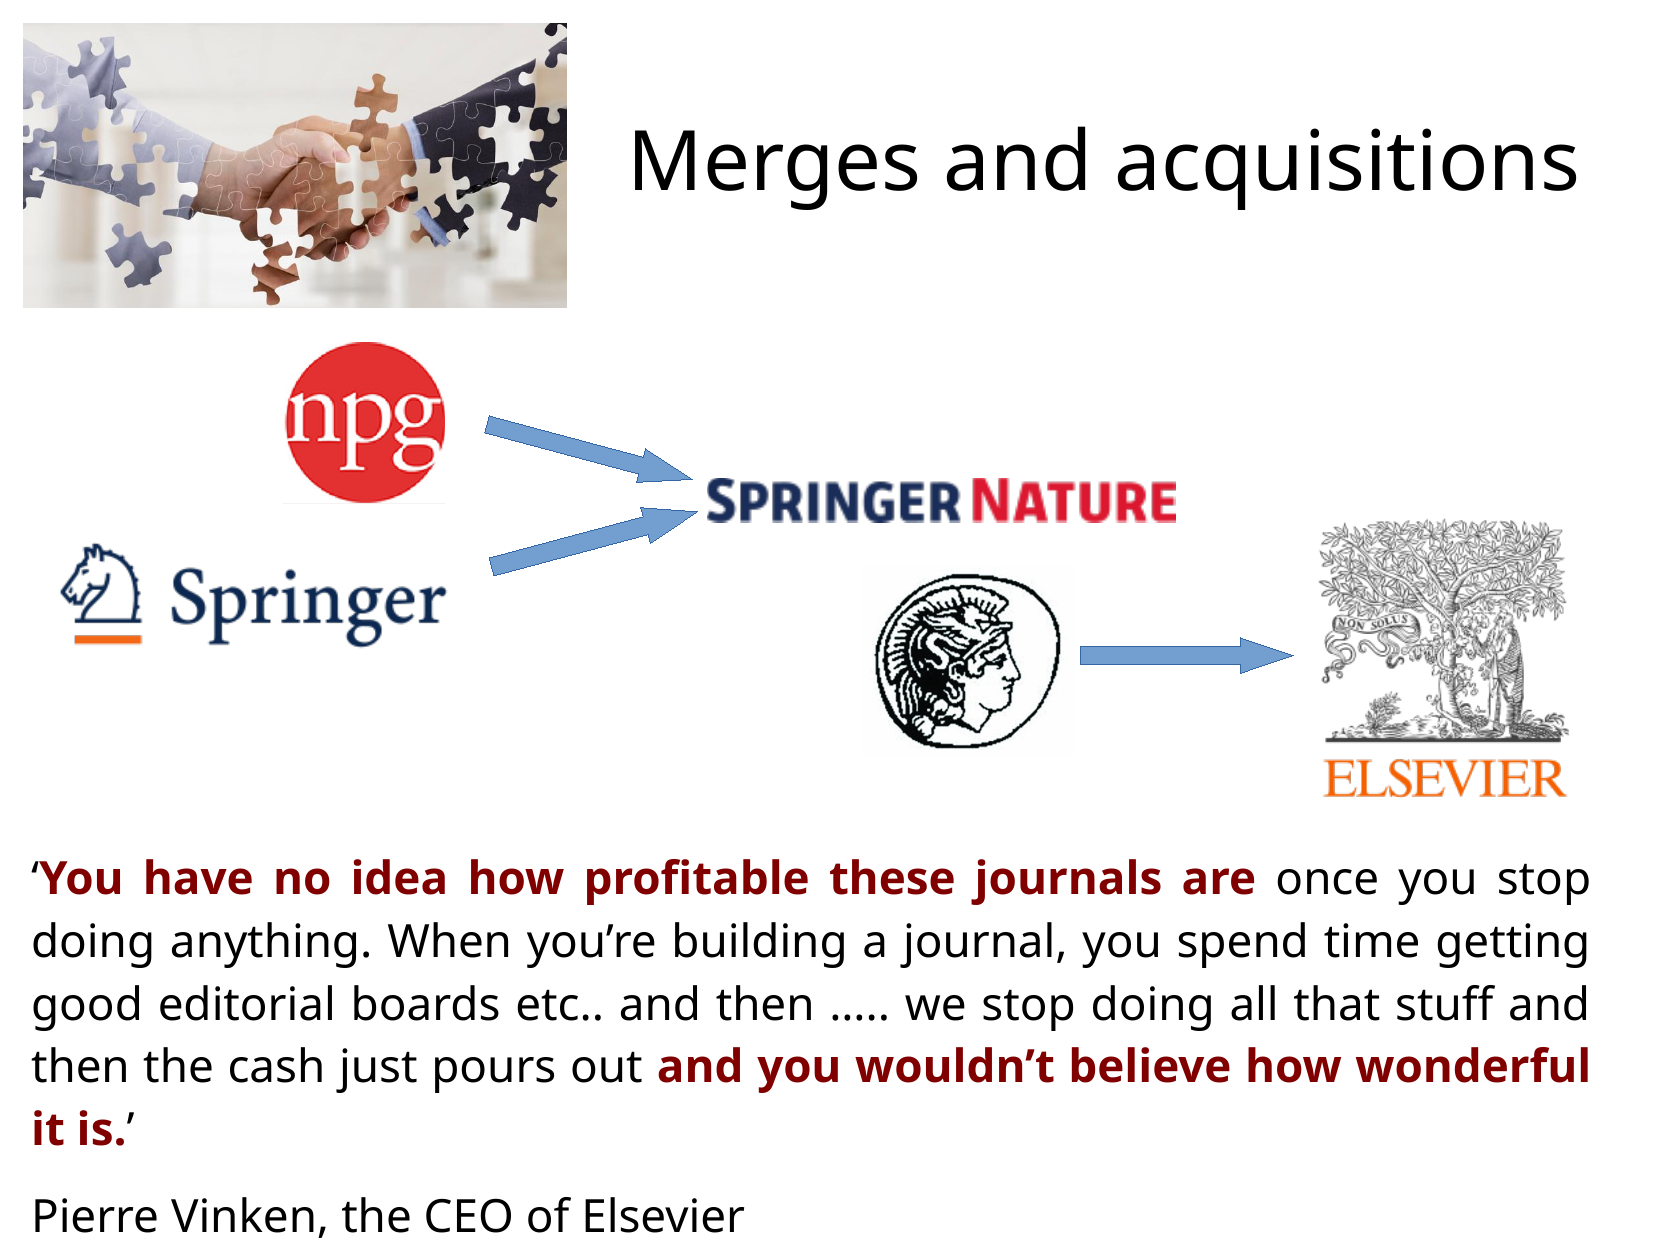

Merges and acquisitions
‘You have no idea how profitable these journals are once you stop doing anything. When you’re building a journal, you spend time getting good editorial boards etc.. and then ….. we stop doing all that stuff and then the cash just pours out and you wouldn’t believe how wonderful it is.’
Pierre Vinken, the CEO of Elsevier